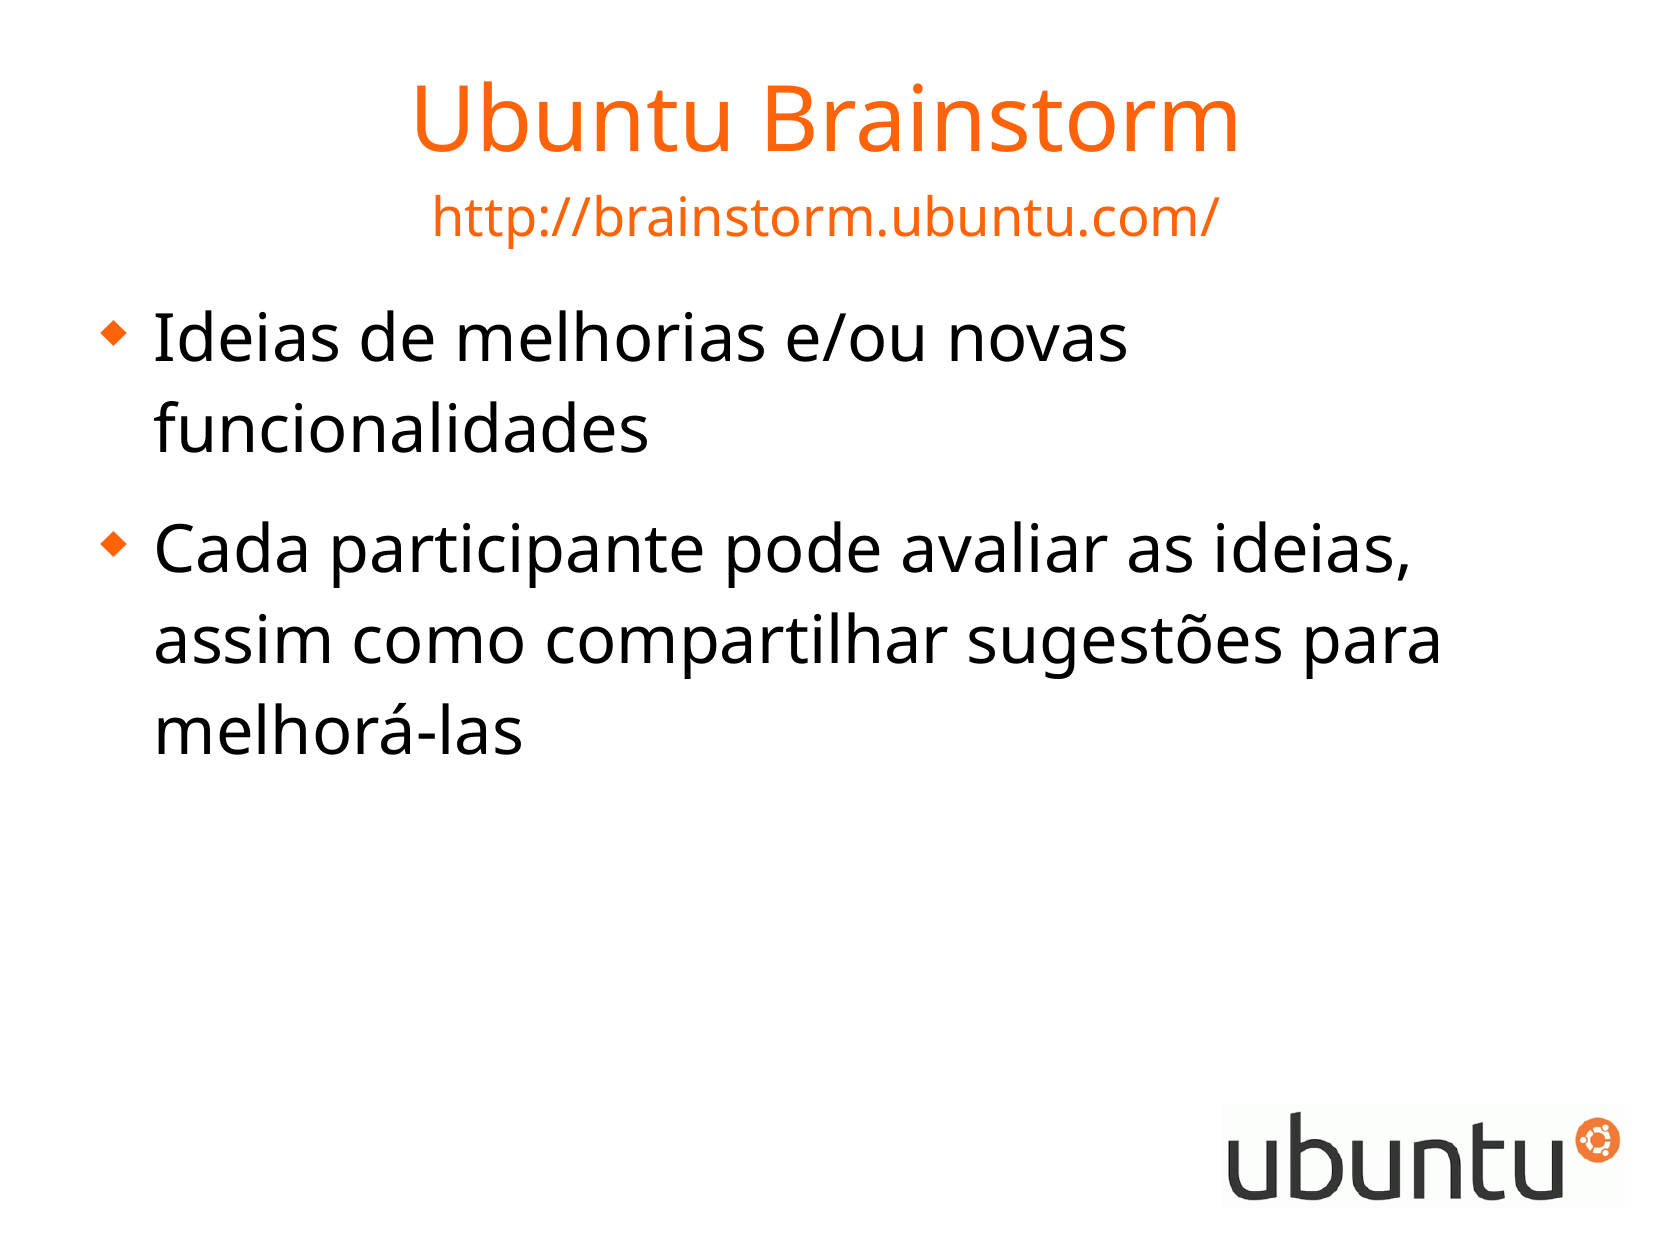

# Ubuntu Brainstorm http://brainstorm.ubuntu.com/
Ideias de melhorias e/ou novas funcionalidades
Cada participante pode avaliar as ideias, assim como compartilhar sugestões para melhorá-las